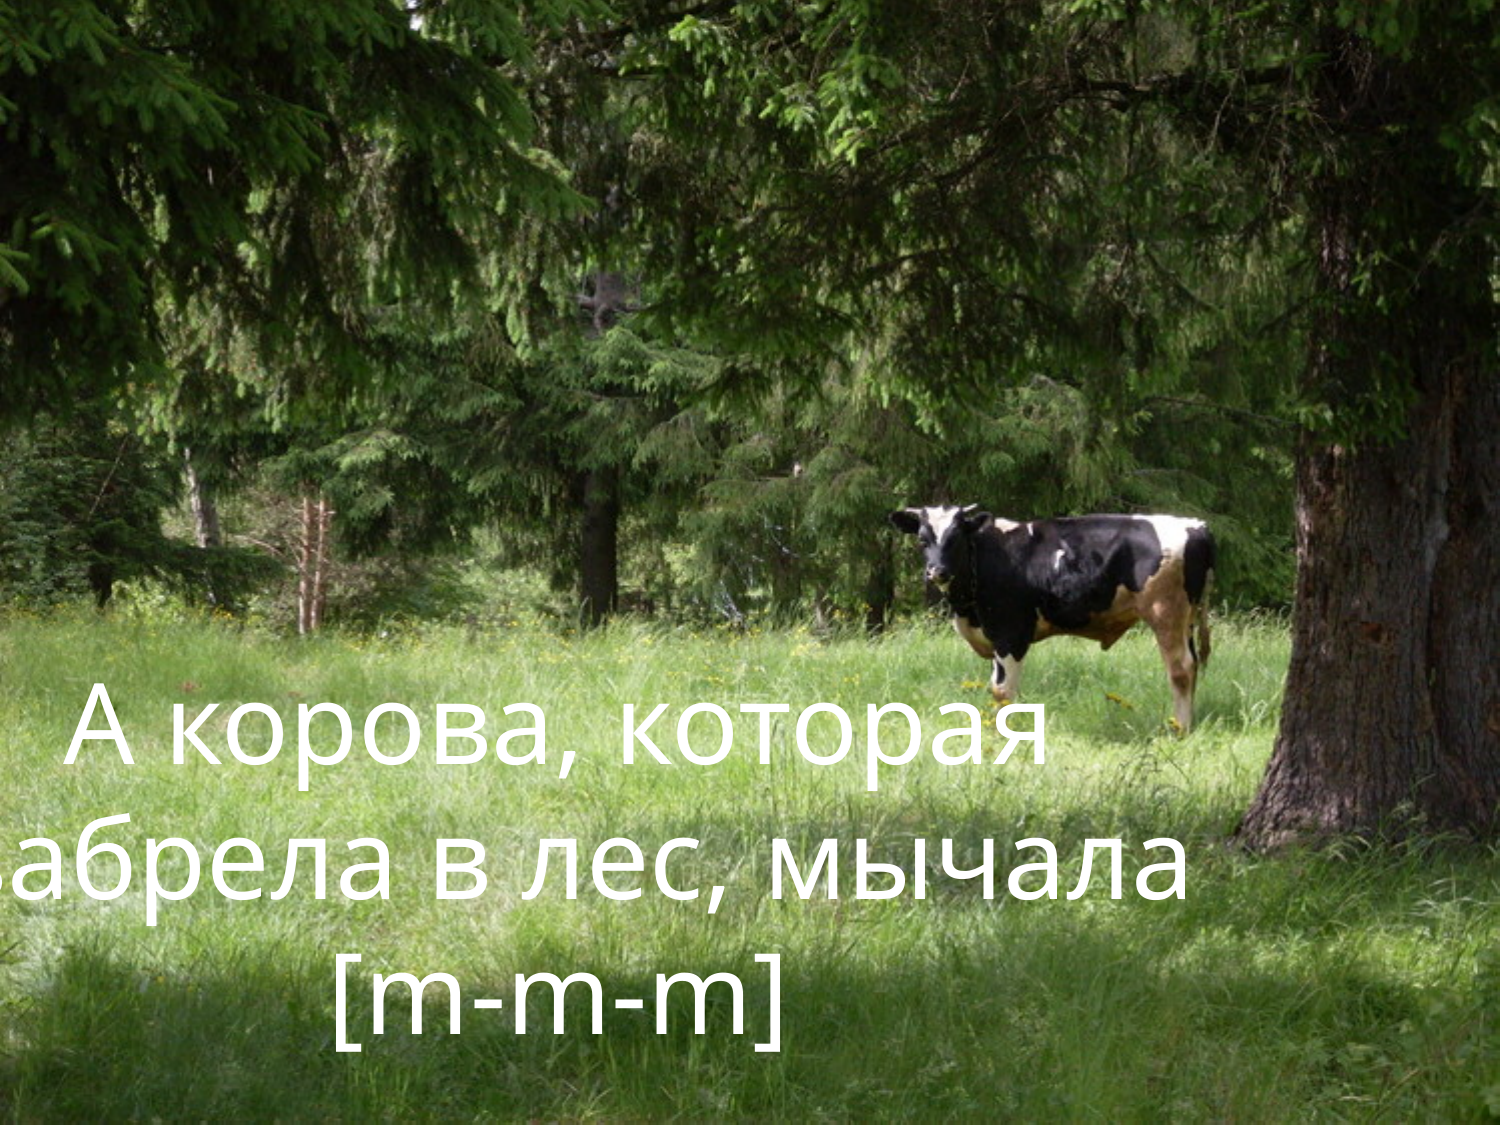

#
А корова, которая
 забрела в лес, мычала
[m-m-m]